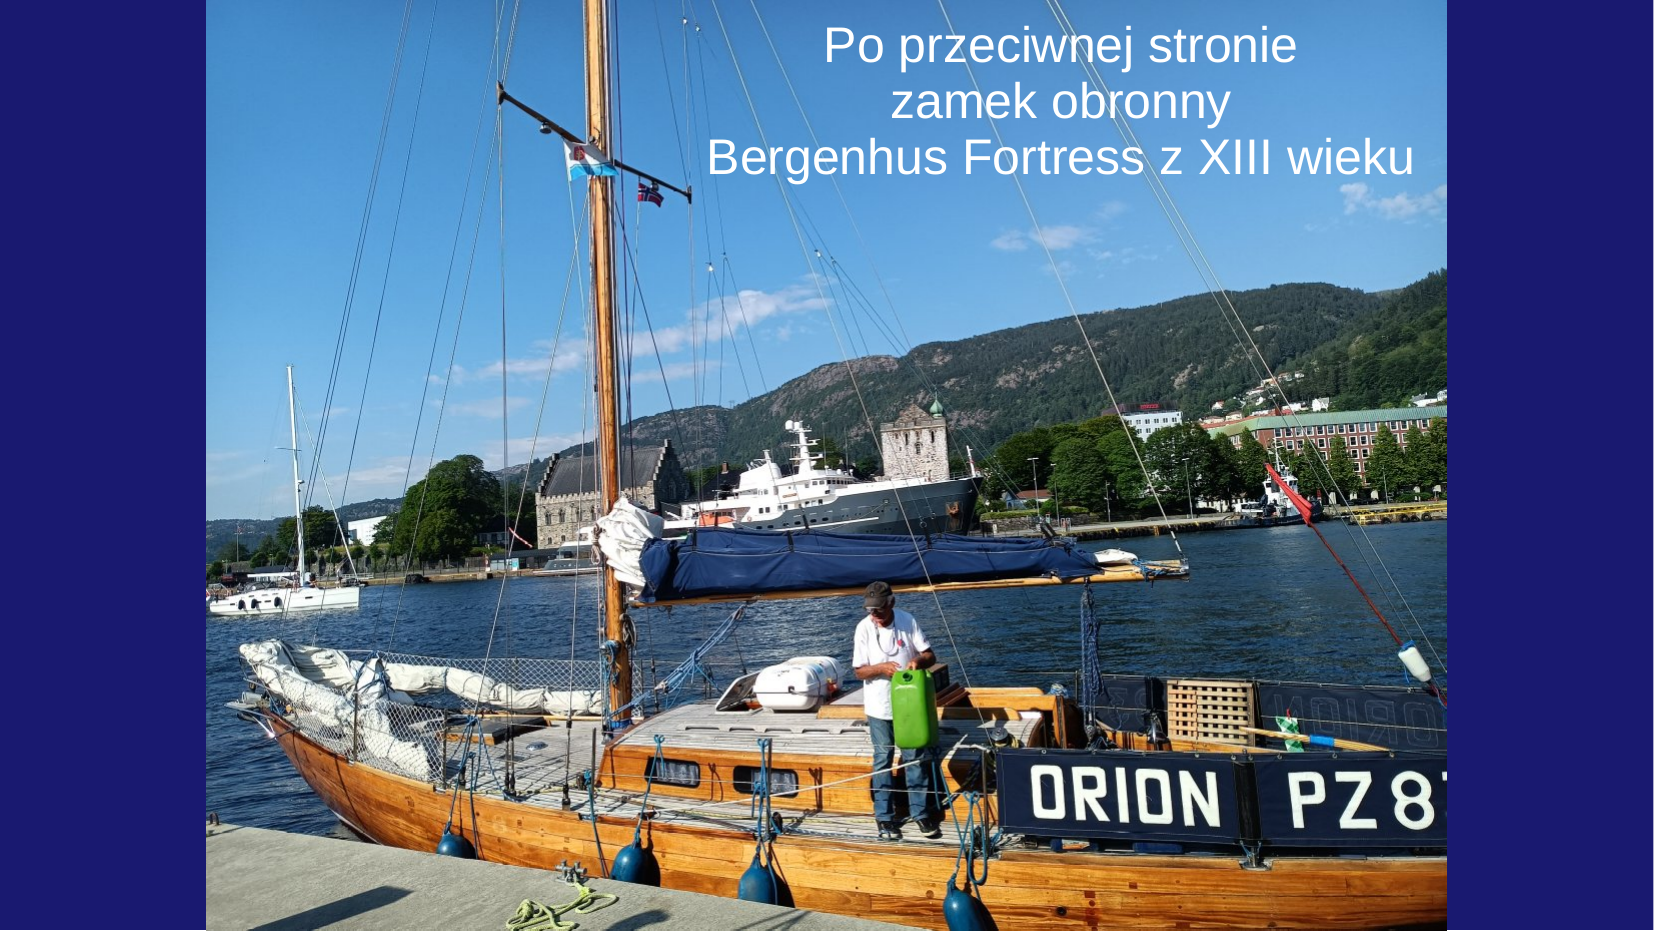

Po przeciwnej stronie
zamek obronny
Bergenhus Fortress z XIII wieku